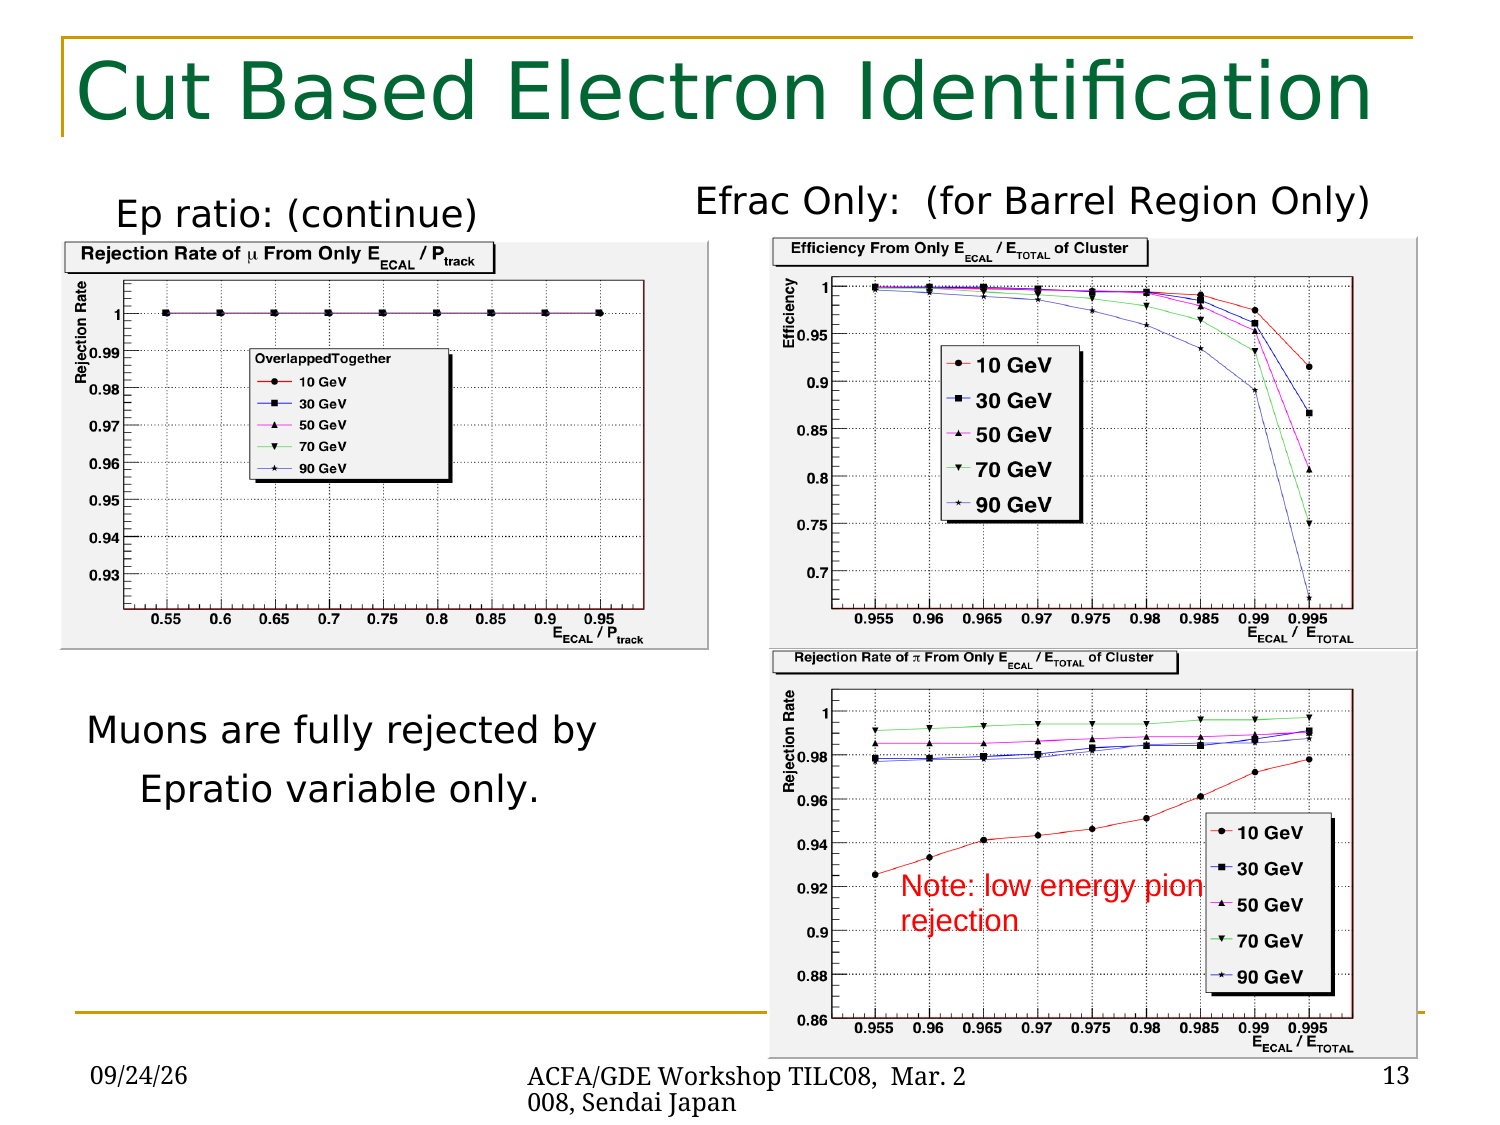

Cut Based Electron Identification
# Efrac Only: (for Barrel Region Only)
Ep ratio: (continue)
Muons are fully rejected by Epratio variable only.
Note: low energy pion rejection
13
ACFA/GDE Workshop TILC08, Mar. 2008, Sendai Japan